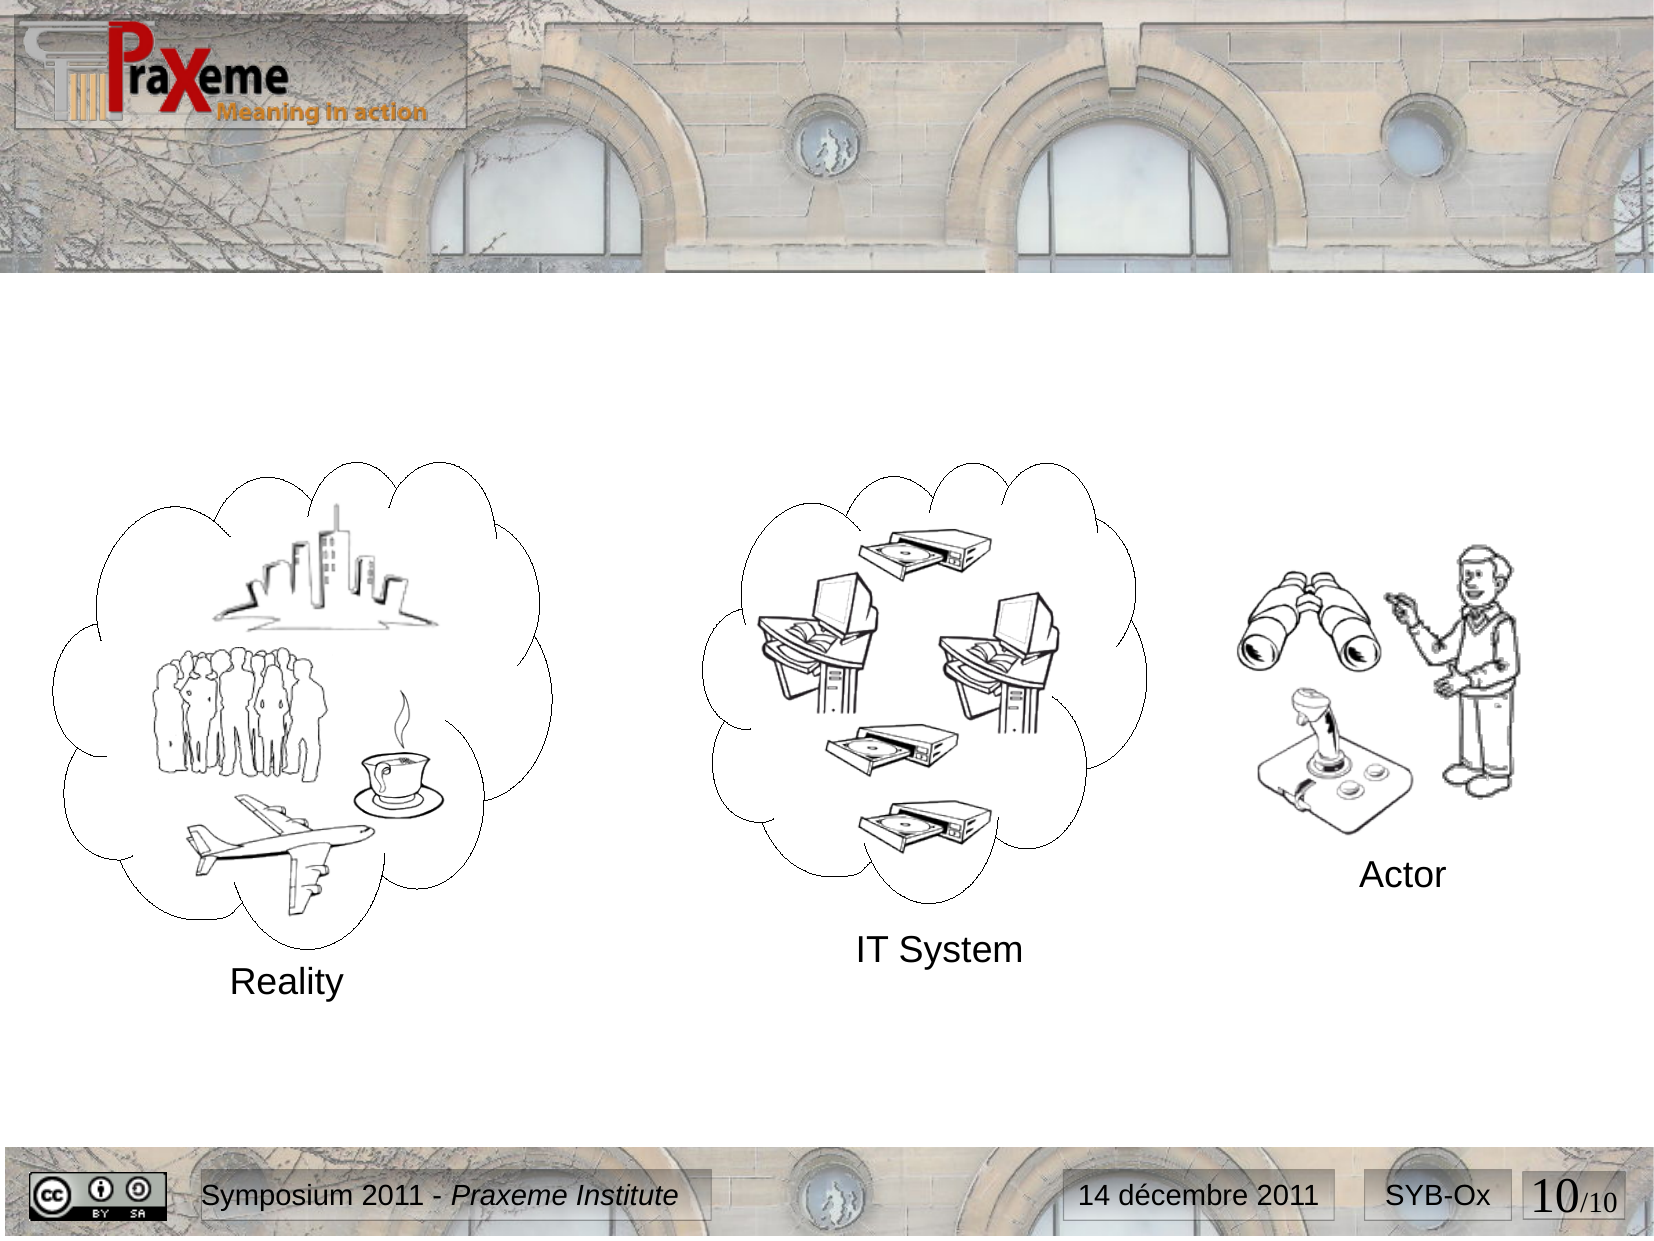

Reality
IT System
Actor
Praxeme - ICSSEA
10